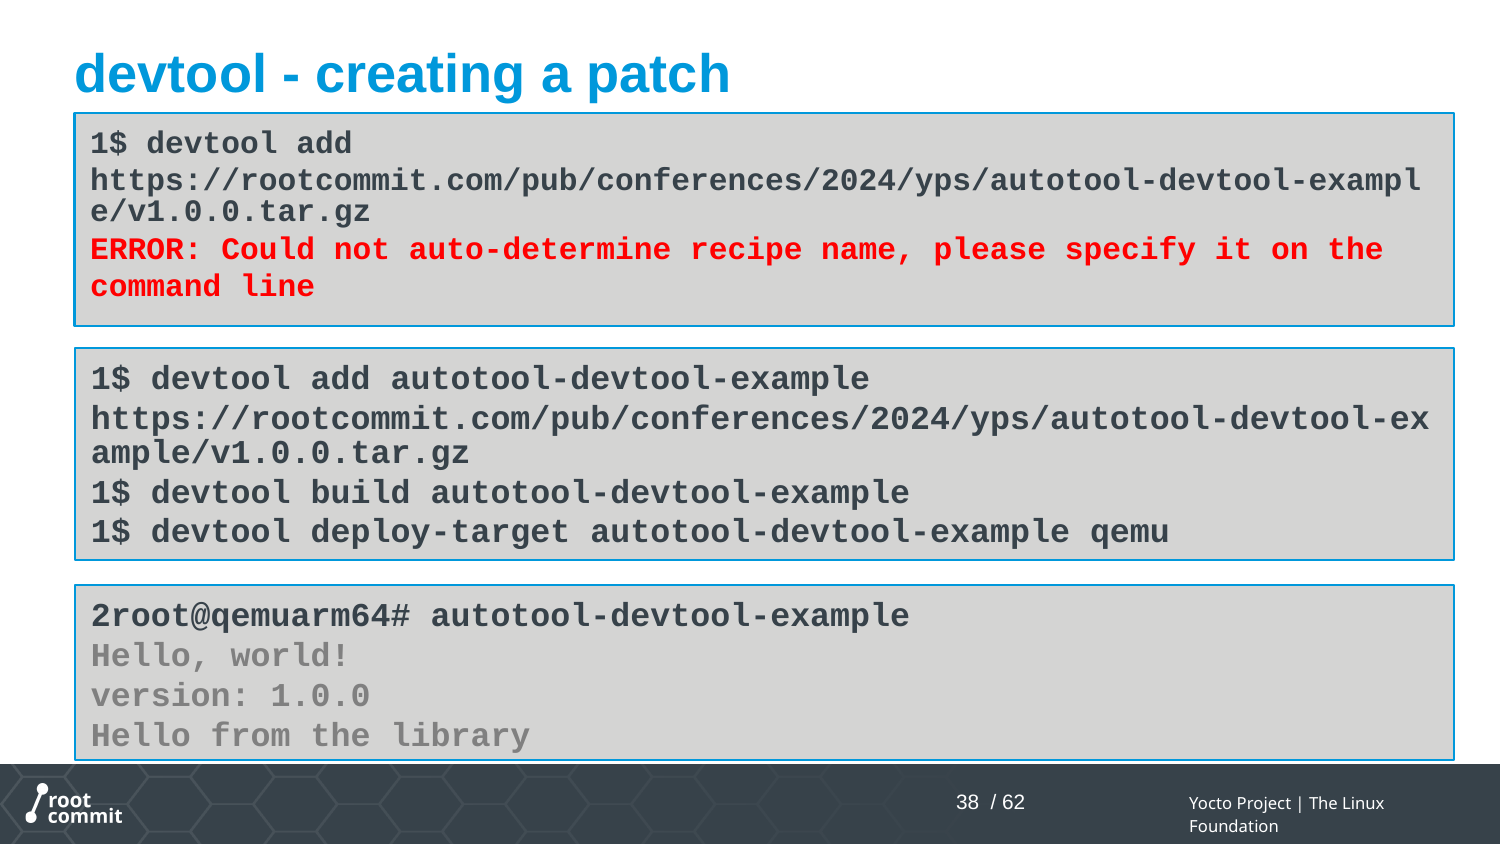

devtool - creating a patch
1$ devtool add https://rootcommit.com/pub/conferences/2024/yps/autotool-devtool-example/v1.0.0.tar.gz
ERROR: Could not auto-determine recipe name, please specify it on the command line
1$ devtool add autotool-devtool-example https://rootcommit.com/pub/conferences/2024/yps/autotool-devtool-example/v1.0.0.tar.gz
1$ devtool build autotool-devtool-example
1$ devtool deploy-target autotool-devtool-example qemu
2root@qemuarm64# autotool-devtool-example
Hello, world!
version: 1.0.0
Hello from the library